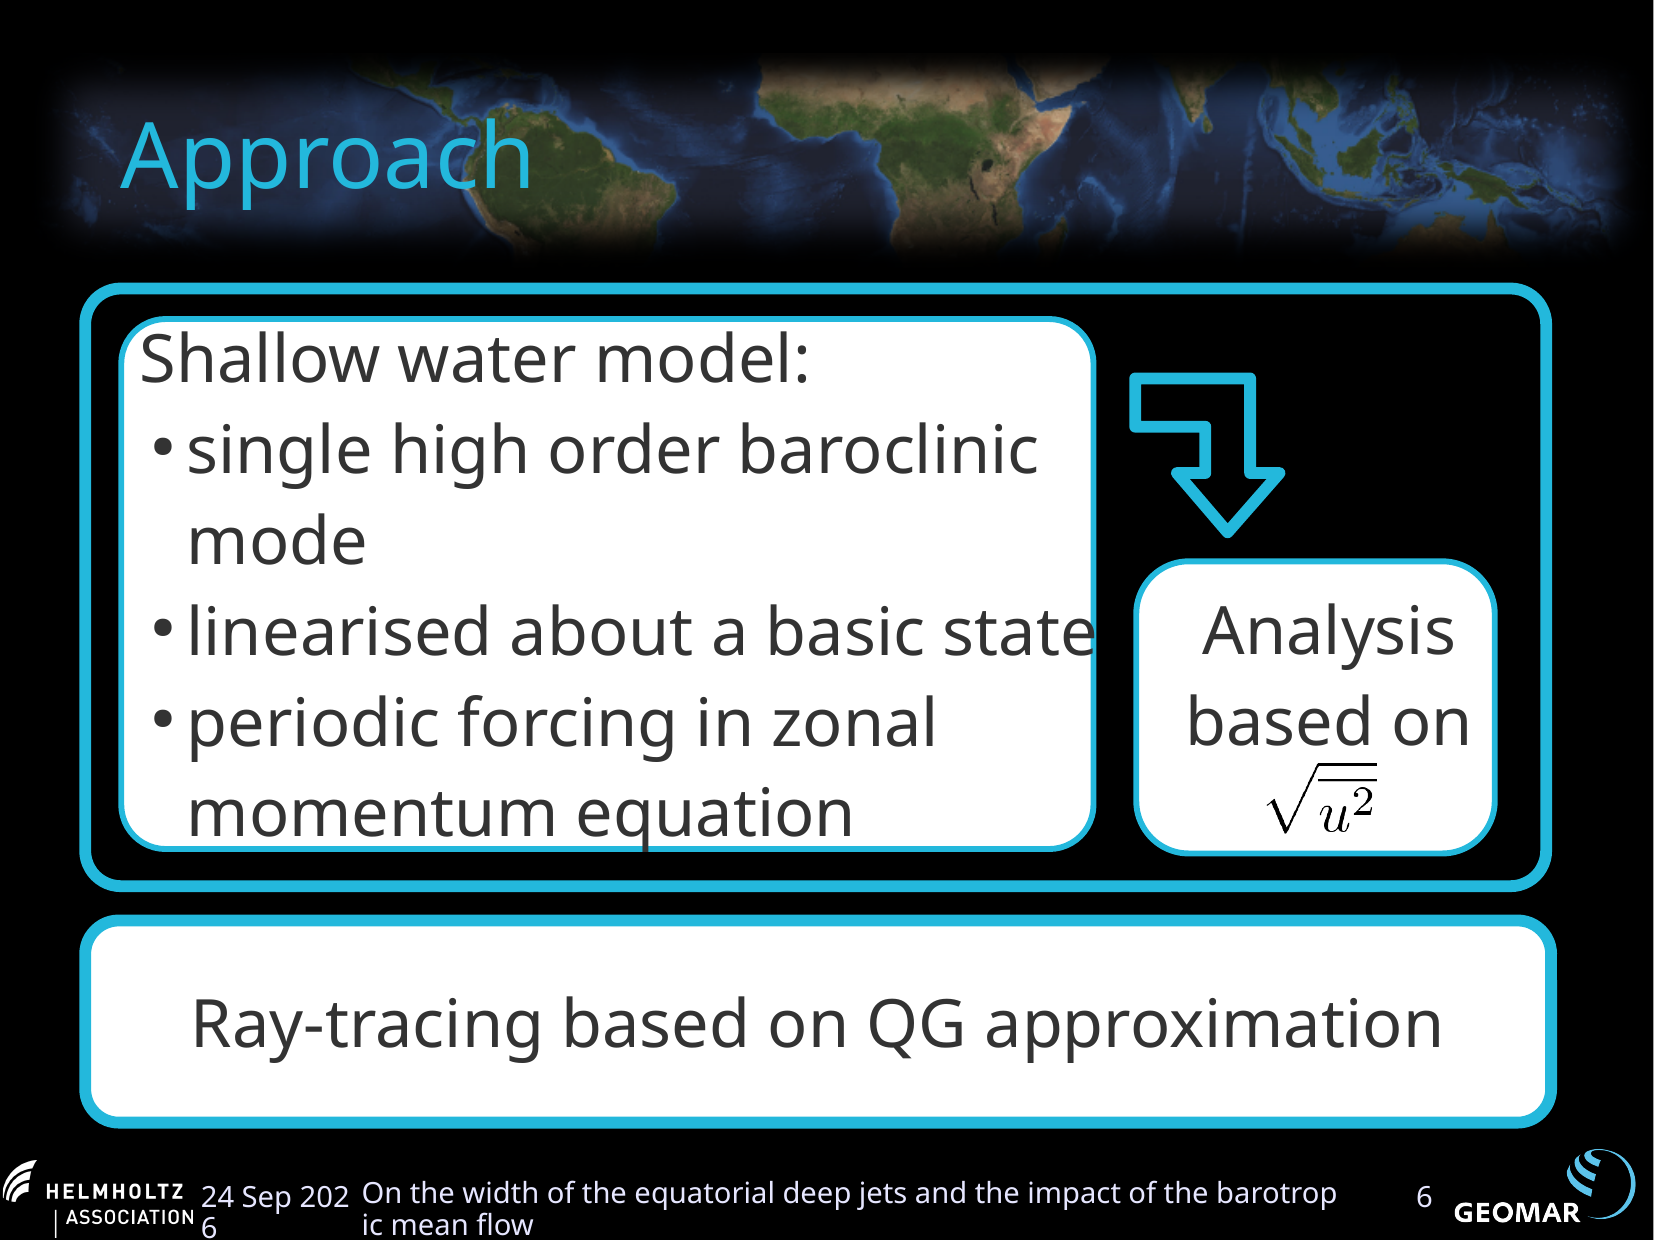

# Approach
Shallow water model:
single high order baroclinic
mode
linearised about a basic state
periodic forcing in zonal
momentum equation
Analysis
based on
Ray-tracing based on QG approximation
On the width of the equatorial deep jets and the impact of the barotropic mean flow
6